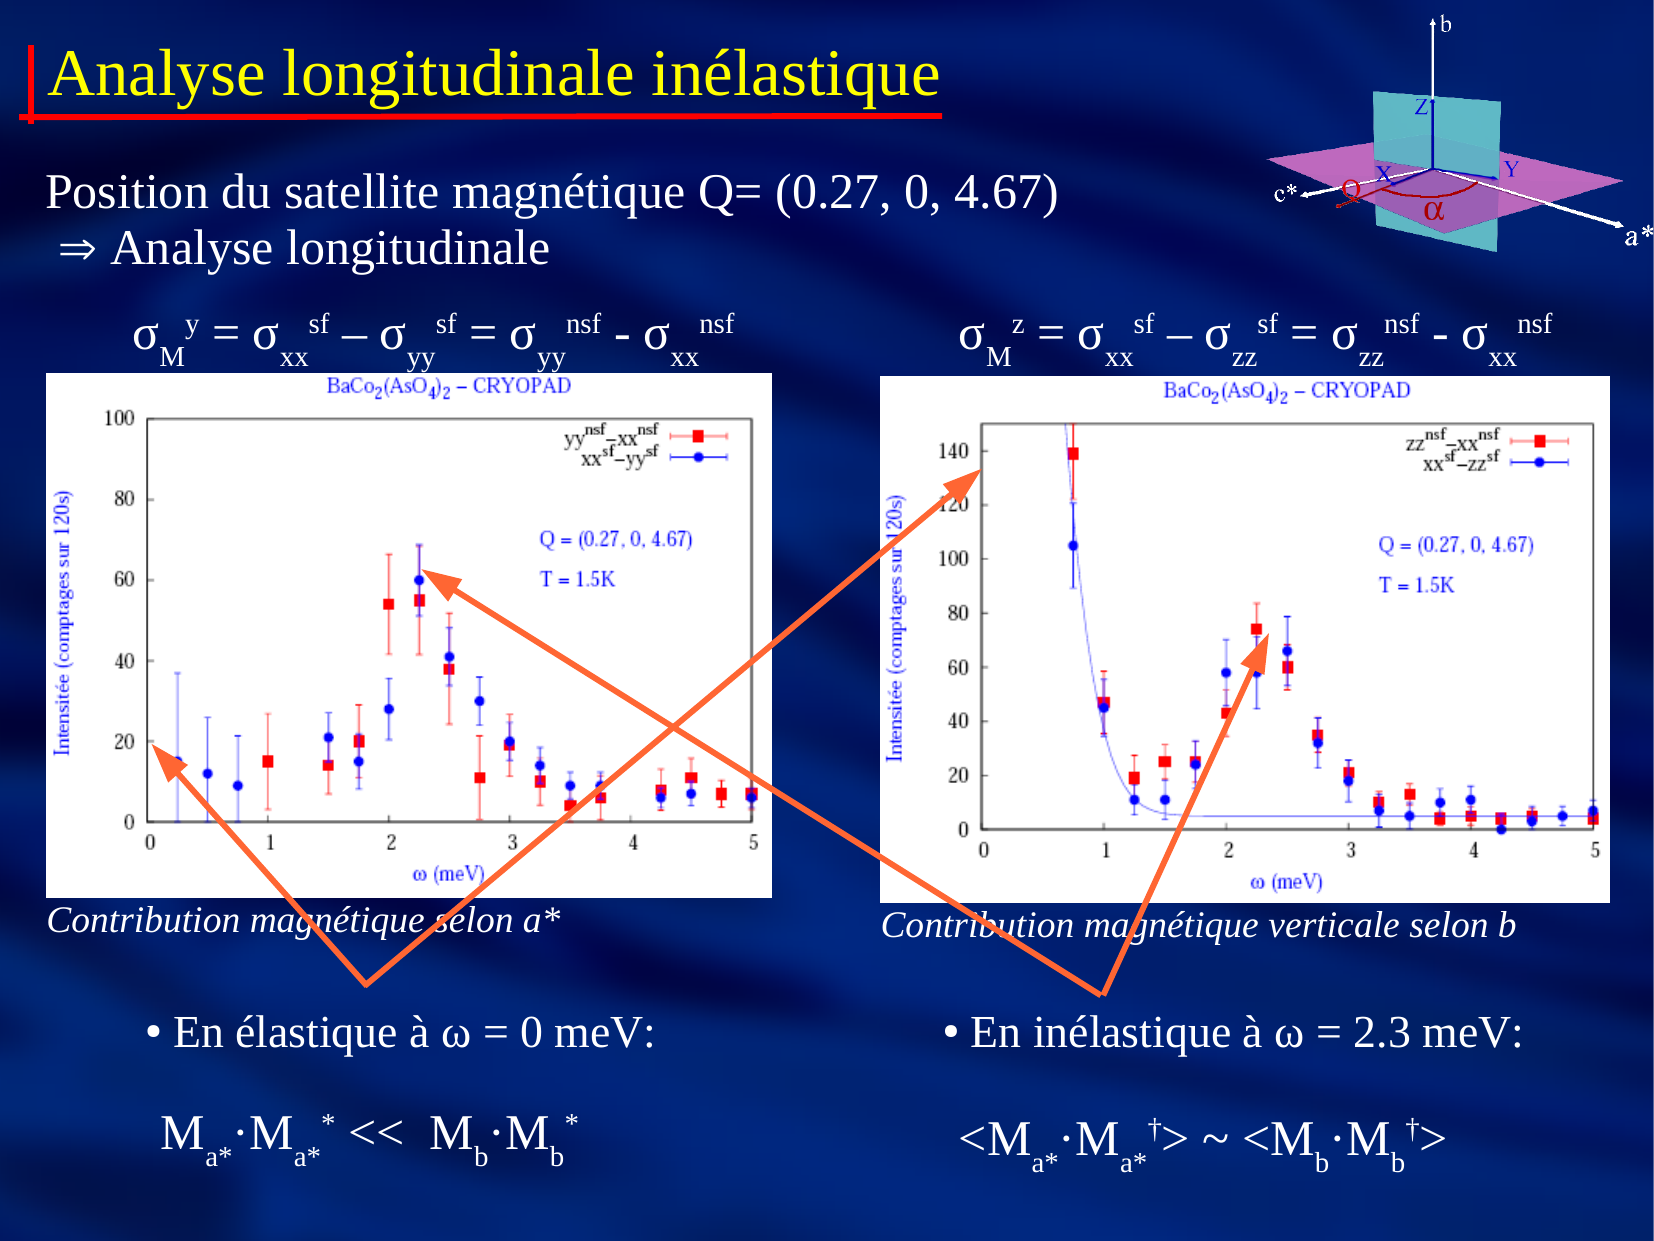

Analyse longitudinale inélastique
Position du satellite magnétique Q= (0.27, 0, 4.67)
  Analyse longitudinale
σMy = σxxsf – σyysf = σyynsf - σxxnsf
σMz = σxxsf – σzzsf = σzznsf - σxxnsf
 En élastique à ω = 0 meV:
 Ma*·Ma** << Mb·Mb*
 En inélastique à ω = 2.3 meV:
 <Ma*·Ma*†> ~ <Mb·Mb†>
Contribution magnétique selon a*
Contribution magnétique verticale selon b